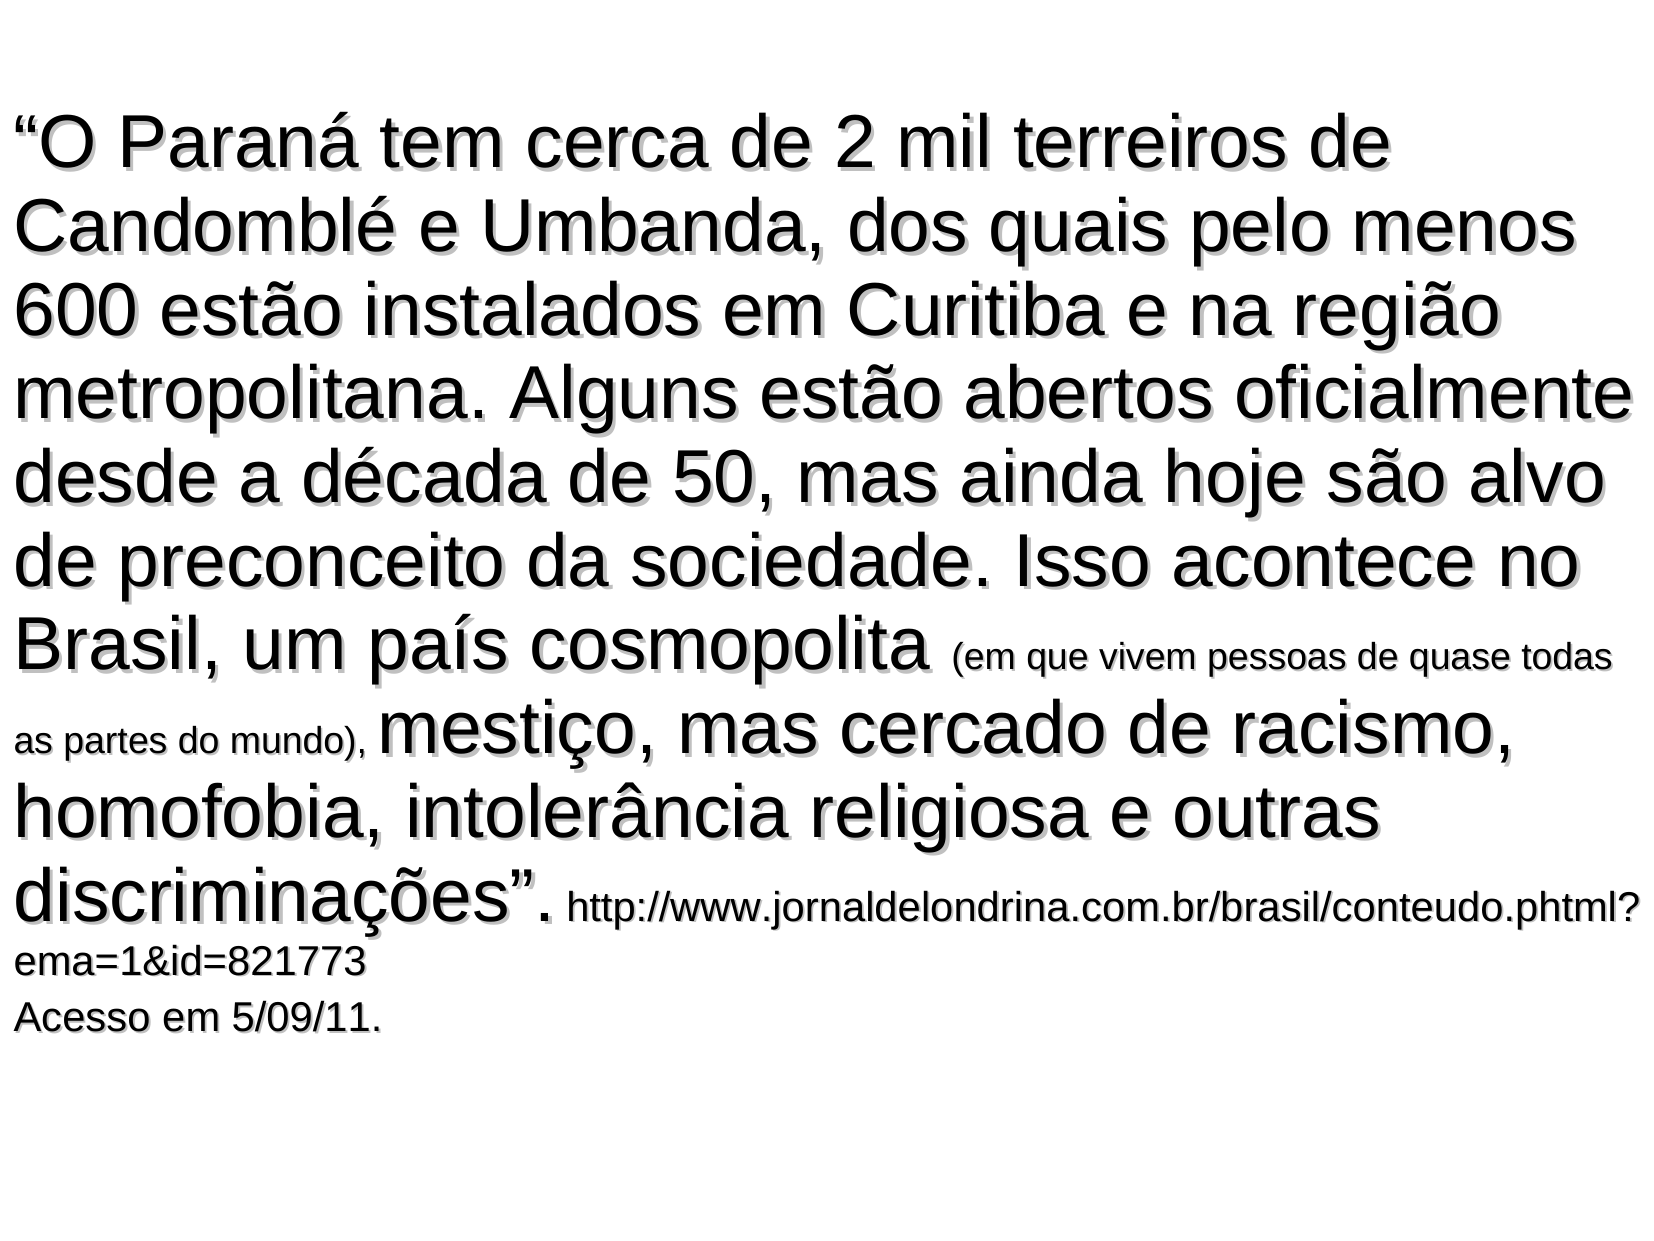

“O Paraná tem cerca de 2 mil terreiros de Candomblé e Umbanda, dos quais pelo menos 600 estão instalados em Curitiba e na região metropolitana. Alguns estão abertos oficialmente desde a década de 50, mas ainda hoje são alvo de preconceito da sociedade. Isso acontece no Brasil, um país cosmopolita (em que vivem pessoas de quase todas as partes do mundo), mestiço, mas cercado de racismo, homofobia, intolerância religiosa e outras discriminações”. http://www.jornaldelondrina.com.br/brasil/conteudo.phtml?ema=1&id=821773
Acesso em 5/09/11.